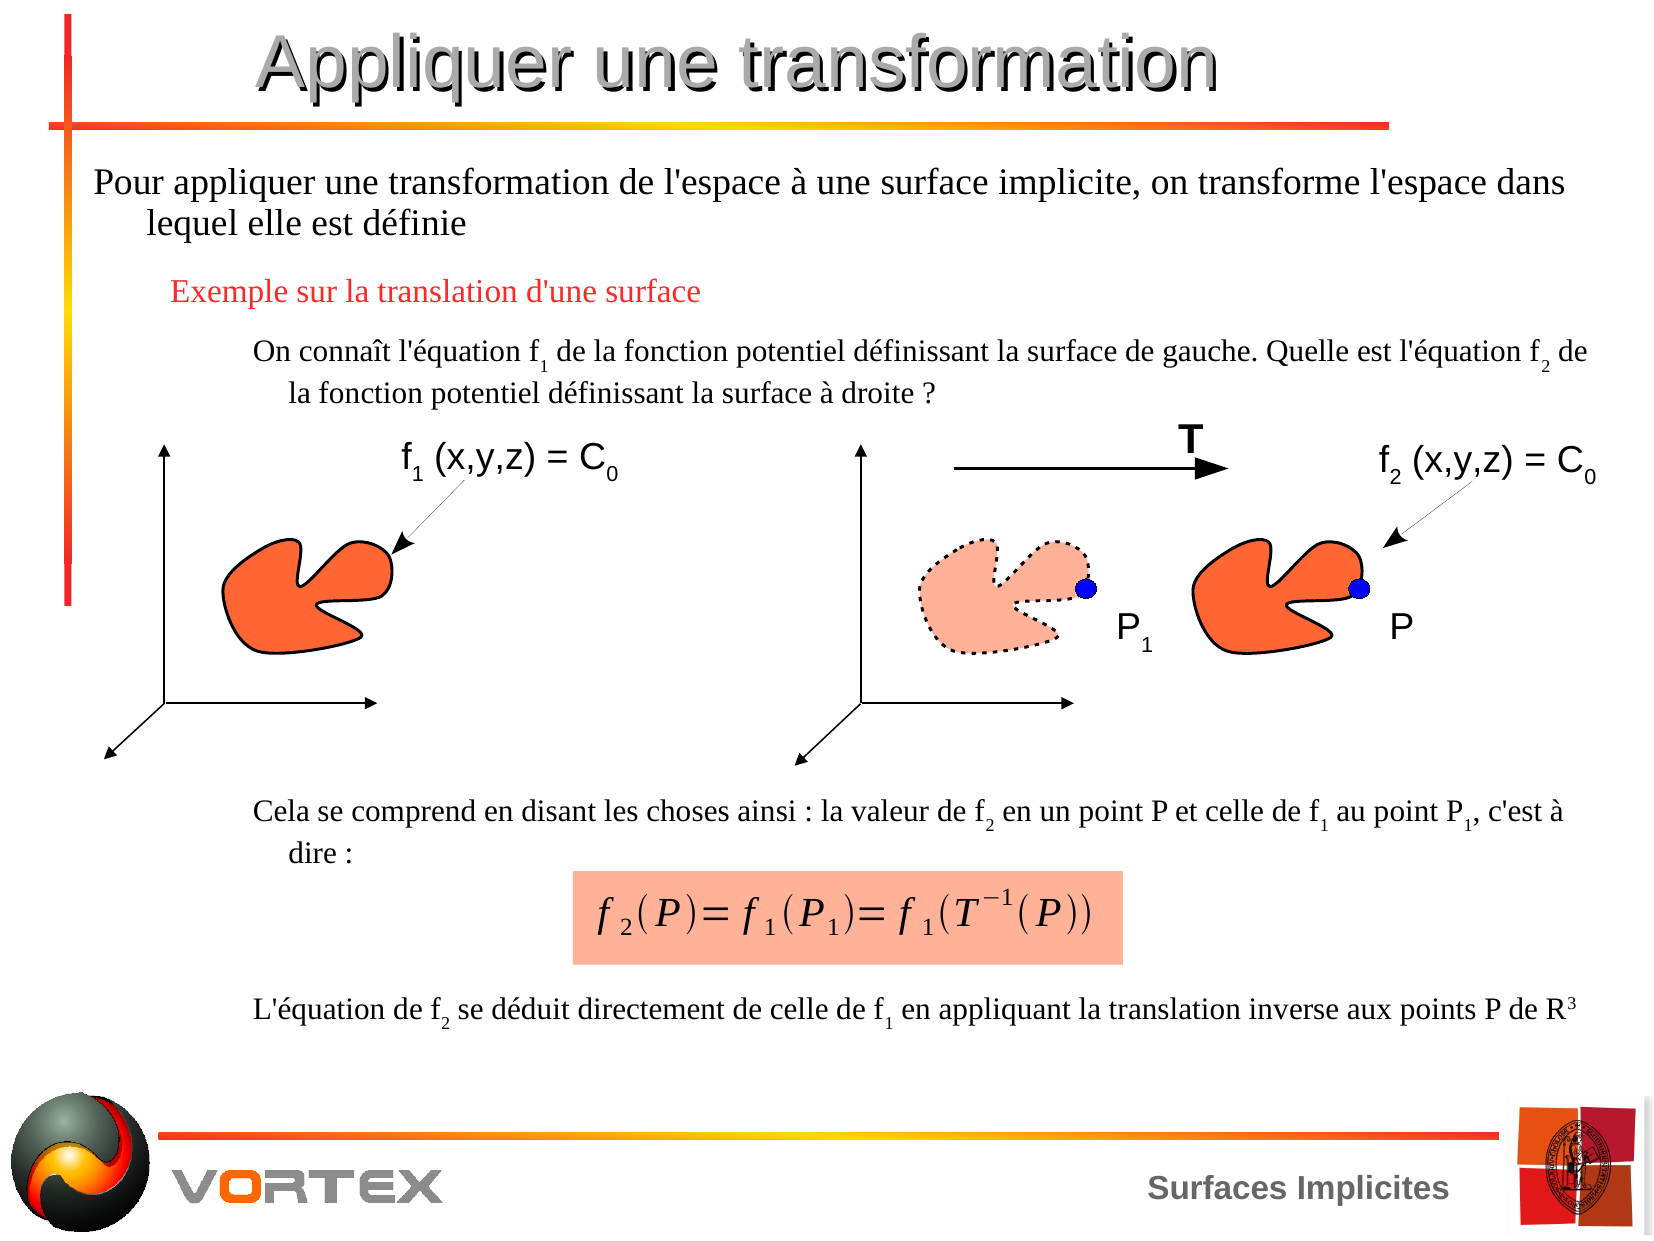

# Appliquer une transformation
Pour appliquer une transformation de l'espace à une surface implicite, on transforme l'espace dans lequel elle est définie
Exemple sur la translation d'une surface
On connaît l'équation f1 de la fonction potentiel définissant la surface de gauche. Quelle est l'équation f2 de la fonction potentiel définissant la surface à droite ?
Cela se comprend en disant les choses ainsi : la valeur de f2 en un point P et celle de f1 au point P1, c'est à dire :
L'équation de f2 se déduit directement de celle de f1 en appliquant la translation inverse aux points P de R3
T
f2 (x,y,z) = C0
P1
P
f1 (x,y,z) = C0